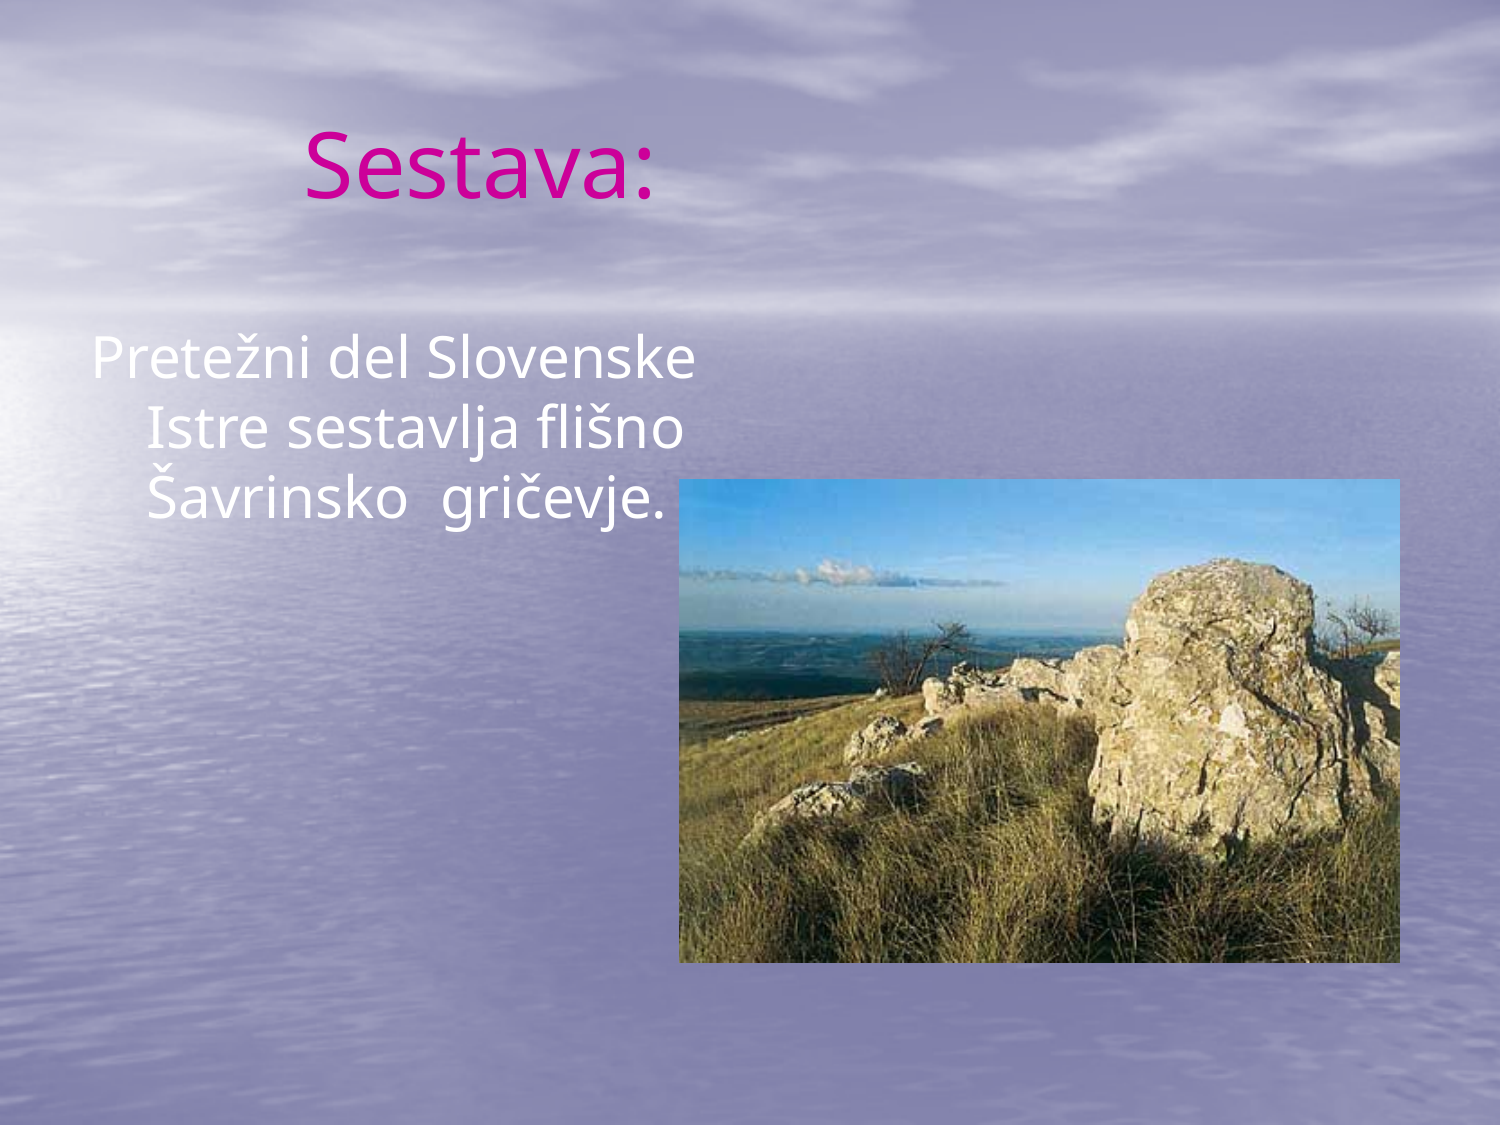

# Sestava:
Pretežni del Slovenske Istre sestavlja flišno Šavrinsko gričevje.